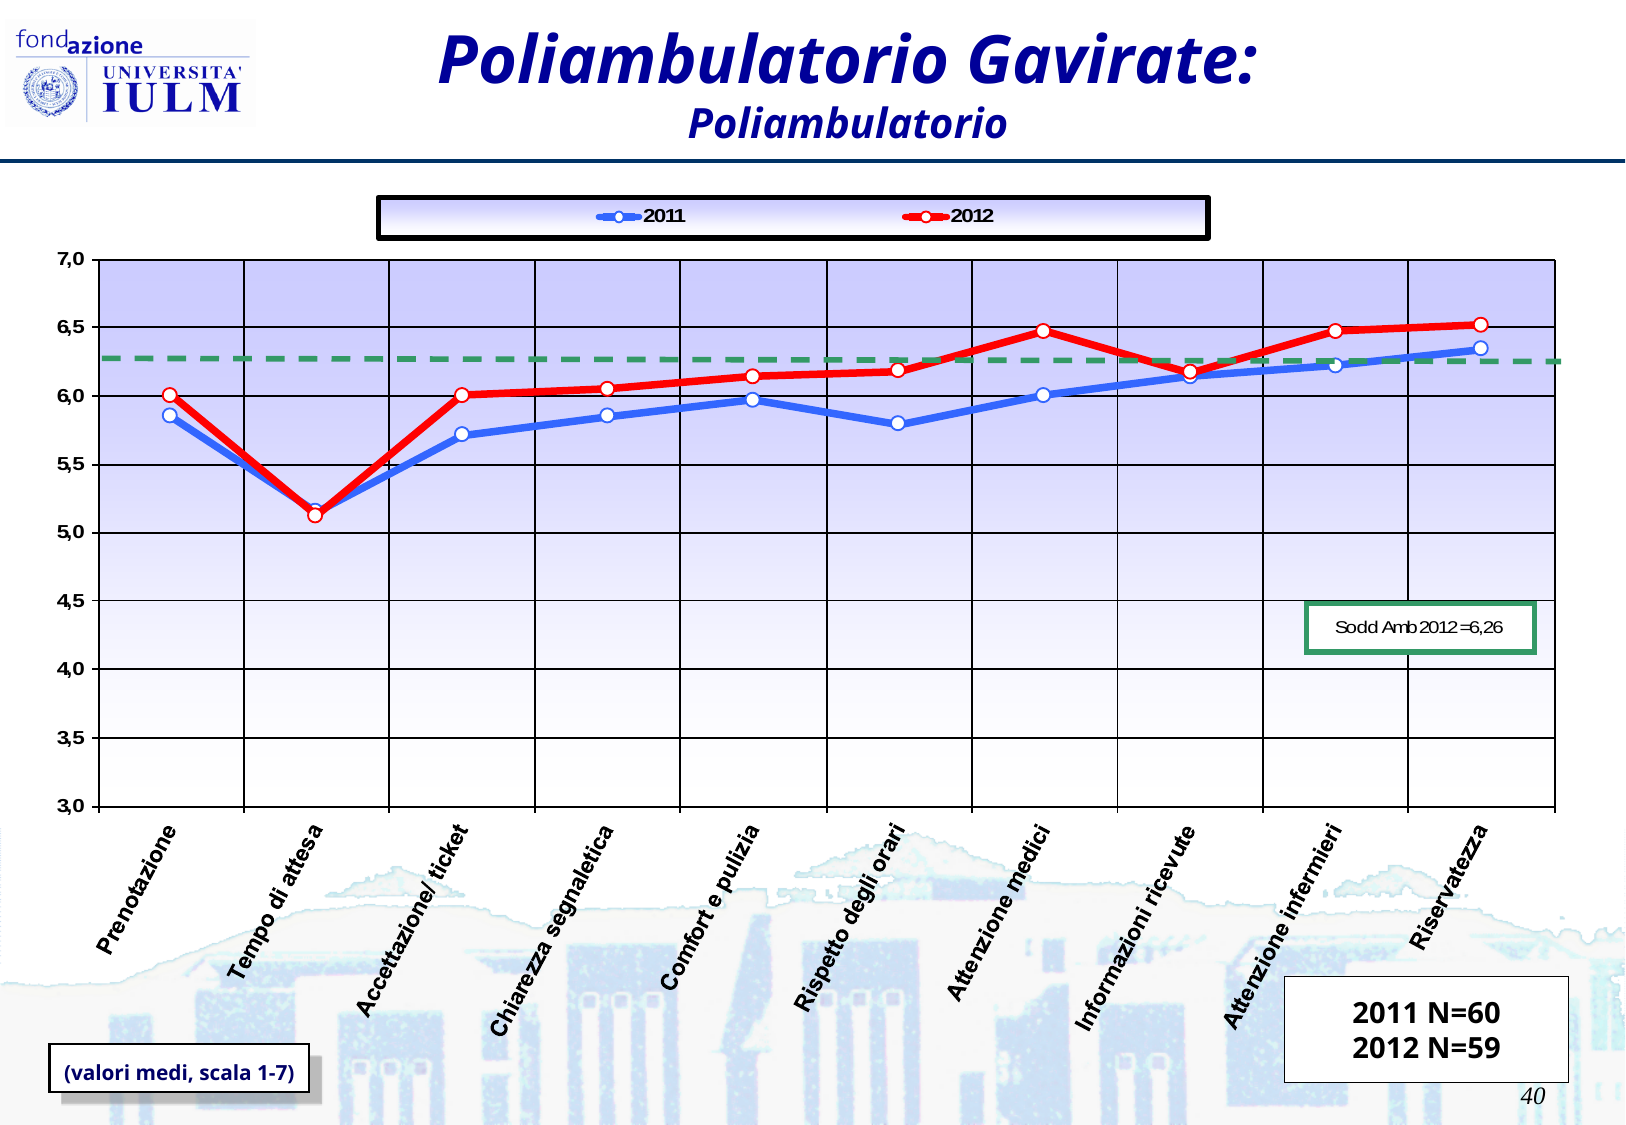

Poliambulatorio Gavirate: Poliambulatorio
2011 N=60
2012 N=59
(valori medi, scala 1-7)